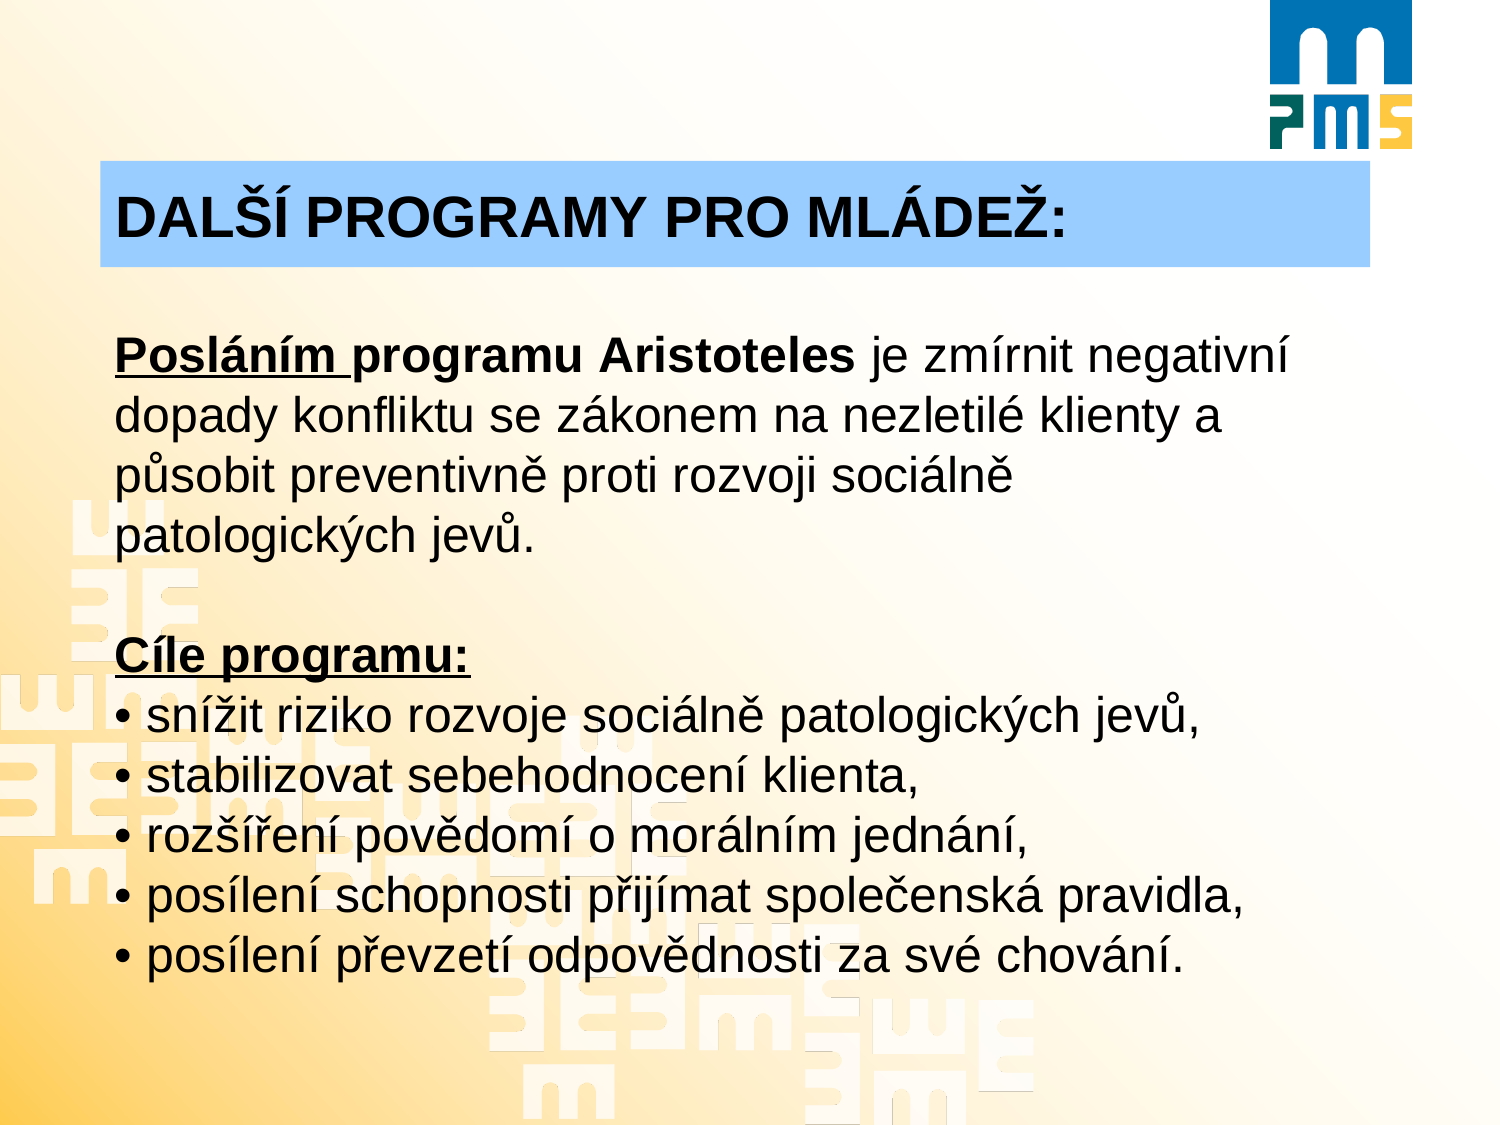

# DALŠÍ PROGRAMY PRO MLÁDEŽ:
Posláním programu Aristoteles je zmírnit negativní dopady konfliktu se zákonem na nezletilé klienty a působit preventivně proti rozvoji sociálně patologických jevů.
Cíle programu:
• snížit riziko rozvoje sociálně patologických jevů,
• stabilizovat sebehodnocení klienta,
• rozšíření povědomí o morálním jednání,
• posílení schopnosti přijímat společenská pravidla,
• posílení převzetí odpovědnosti za své chování.